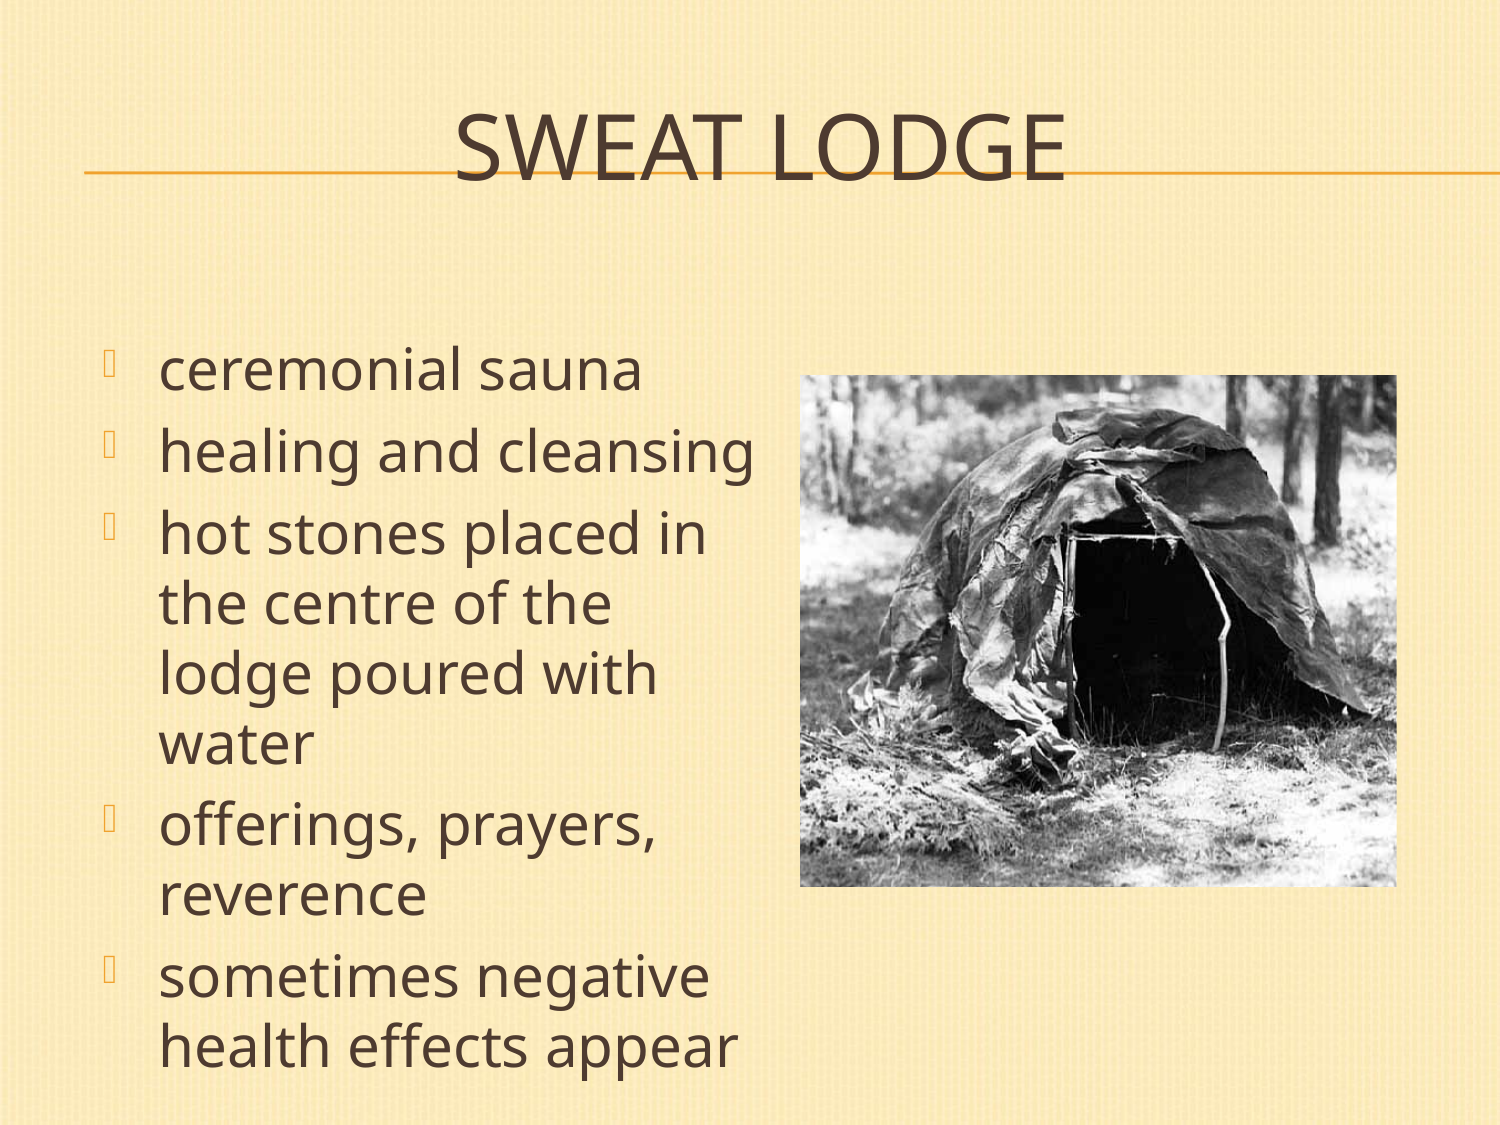

# sweat lodge
ceremonial sauna
healing and cleansing
hot stones placed in the centre of the lodge poured with water
offerings, prayers, reverence
sometimes negative health effects appear